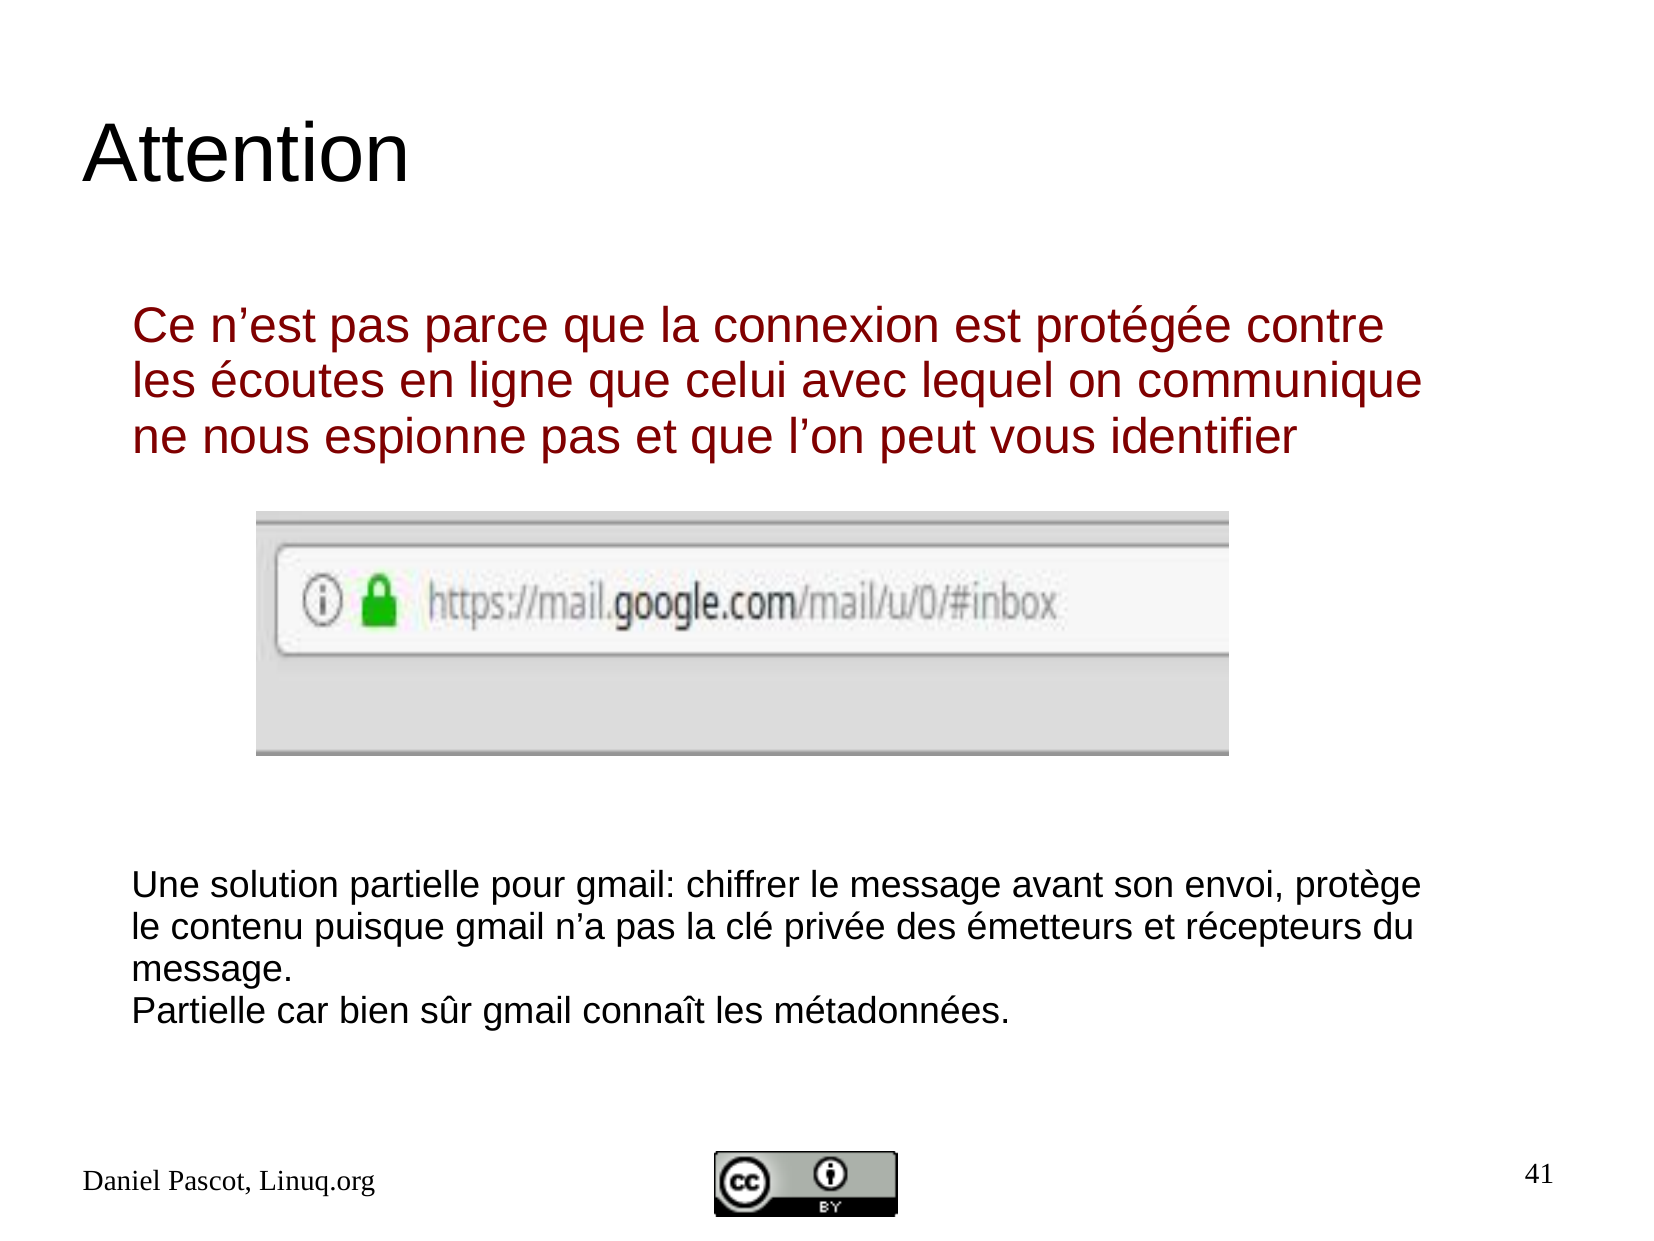

# Attention
Ce n’est pas parce que la connexion est protégée contre les écoutes en ligne que celui avec lequel on communique ne nous espionne pas et que l’on peut vous identifier
Une solution partielle pour gmail: chiffrer le message avant son envoi, protège le contenu puisque gmail n’a pas la clé privée des émetteurs et récepteurs du message.
Partielle car bien sûr gmail connaît les métadonnées.
41
15-08- 2018